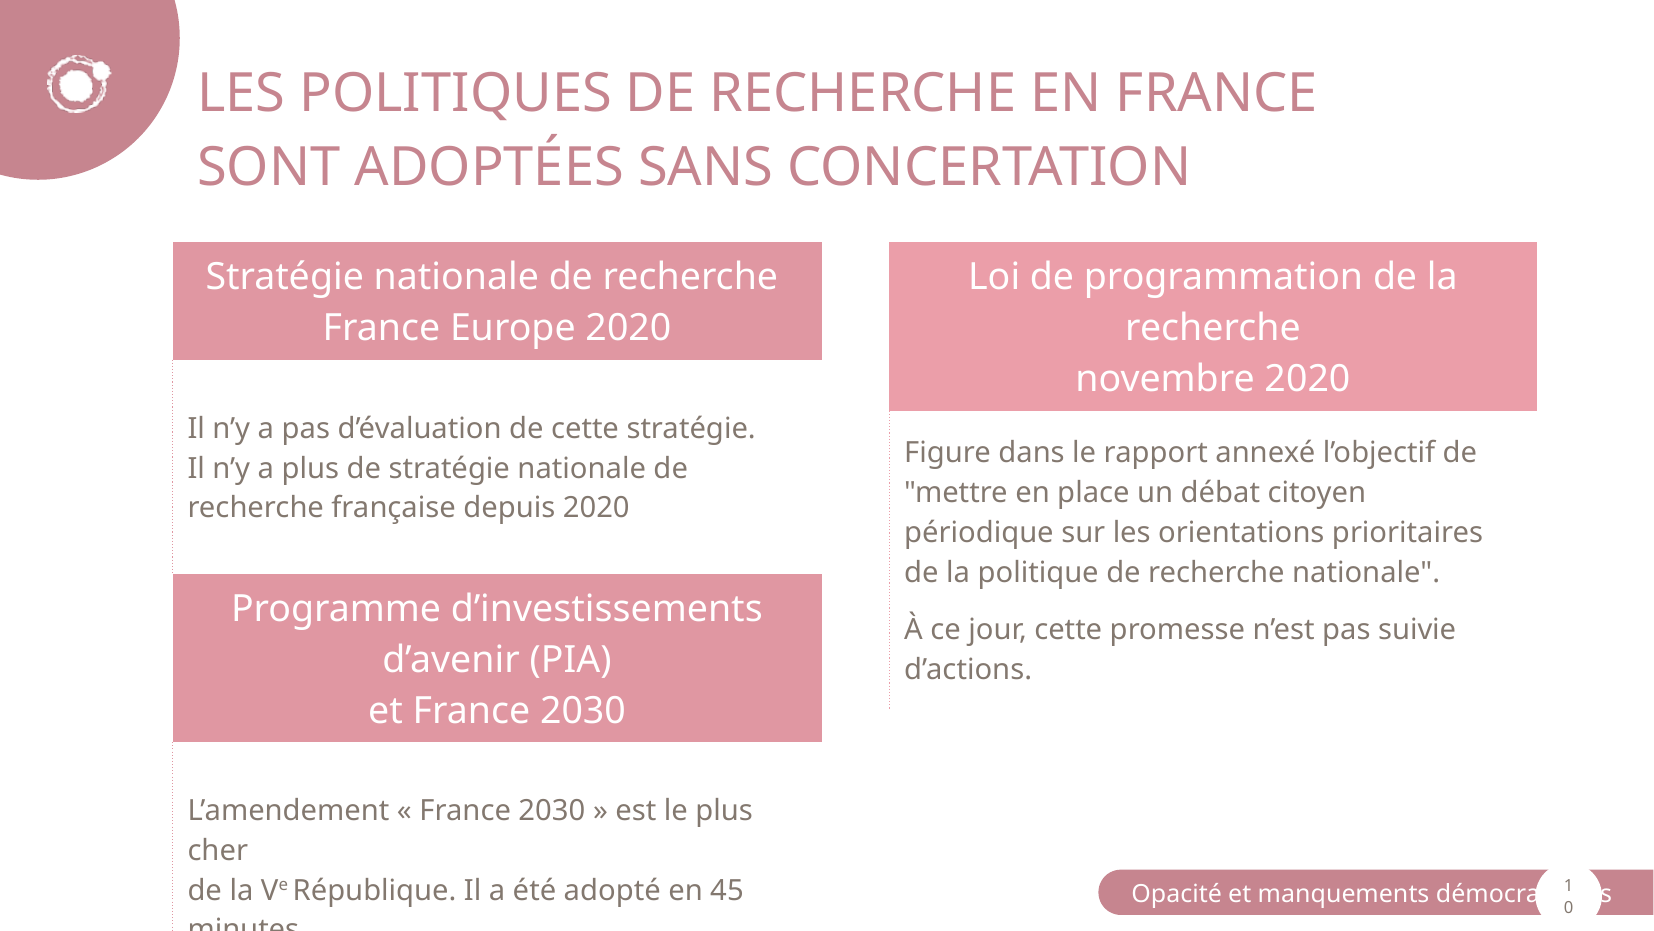

# LES POLITIQUES DE RECHERCHE EN FRANCE SONT ADOPTÉES SANS CONCERTATION
| Stratégie nationale de recherche France Europe 2020 |
| --- |
| Il n’y a pas d’évaluation de cette stratégie. Il n’y a plus de stratégie nationale de recherche française depuis 2020 |
| Programme d’investissements d’avenir (PIA) et France 2030 |
| L’amendement « France 2030 » est le plus cher de la Ve République. Il a été adopté en 45 minutes. |
| Loi de programmation de la recherche novembre 2020 |
| --- |
| Figure dans le rapport annexé l’objectif de "mettre en place un débat citoyen périodique sur les orientations prioritaires de la politique de recherche nationale". À ce jour, cette promesse n’est pas suivie d’actions. |
10
10
Opacité et manquements démocratiques